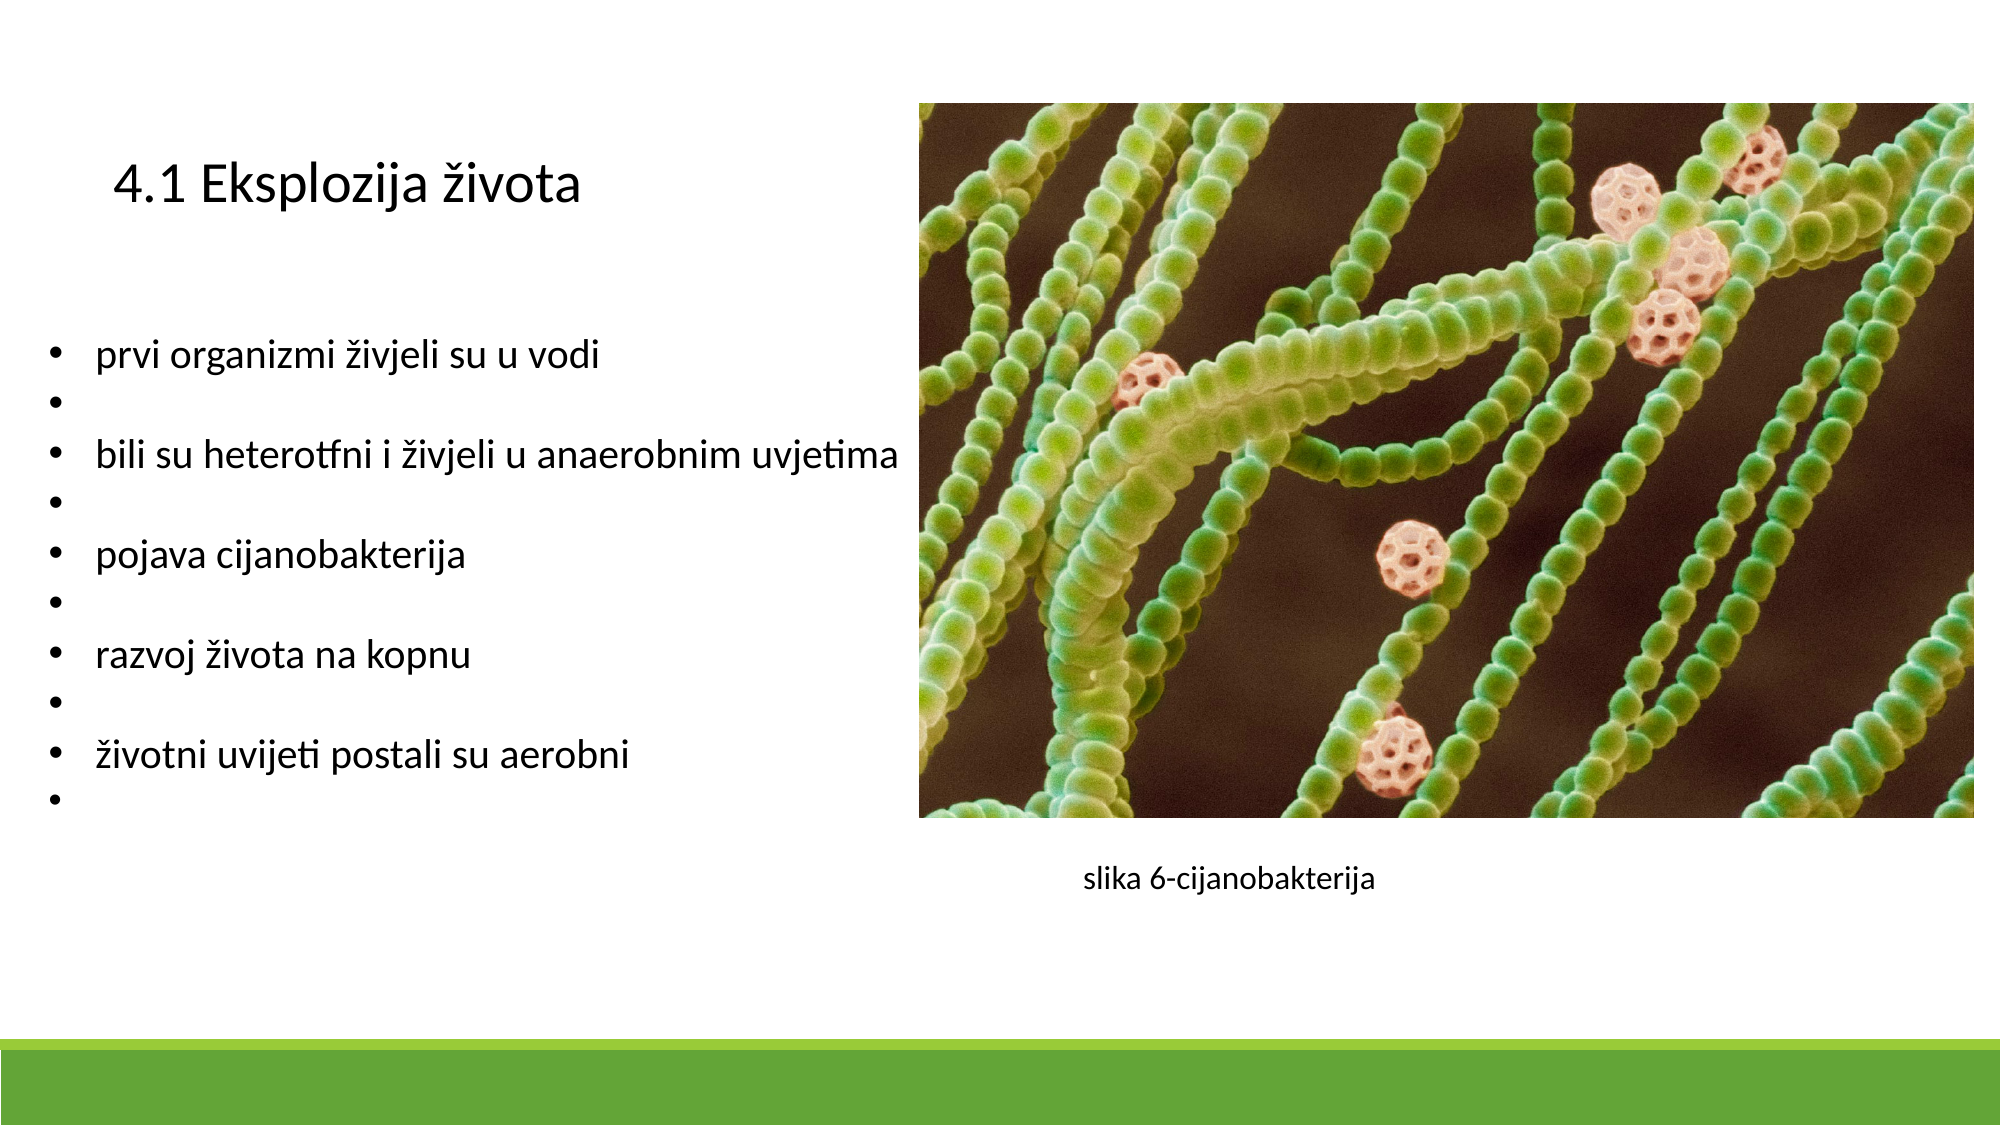

4.1 Eksplozija života
prvi organizmi živjeli su u vodi
bili su heterotfni i živjeli u anaerobnim uvjetima
pojava cijanobakterija
razvoj života na kopnu
životni uvijeti postali su aerobni
slika 6-cijanobakterija